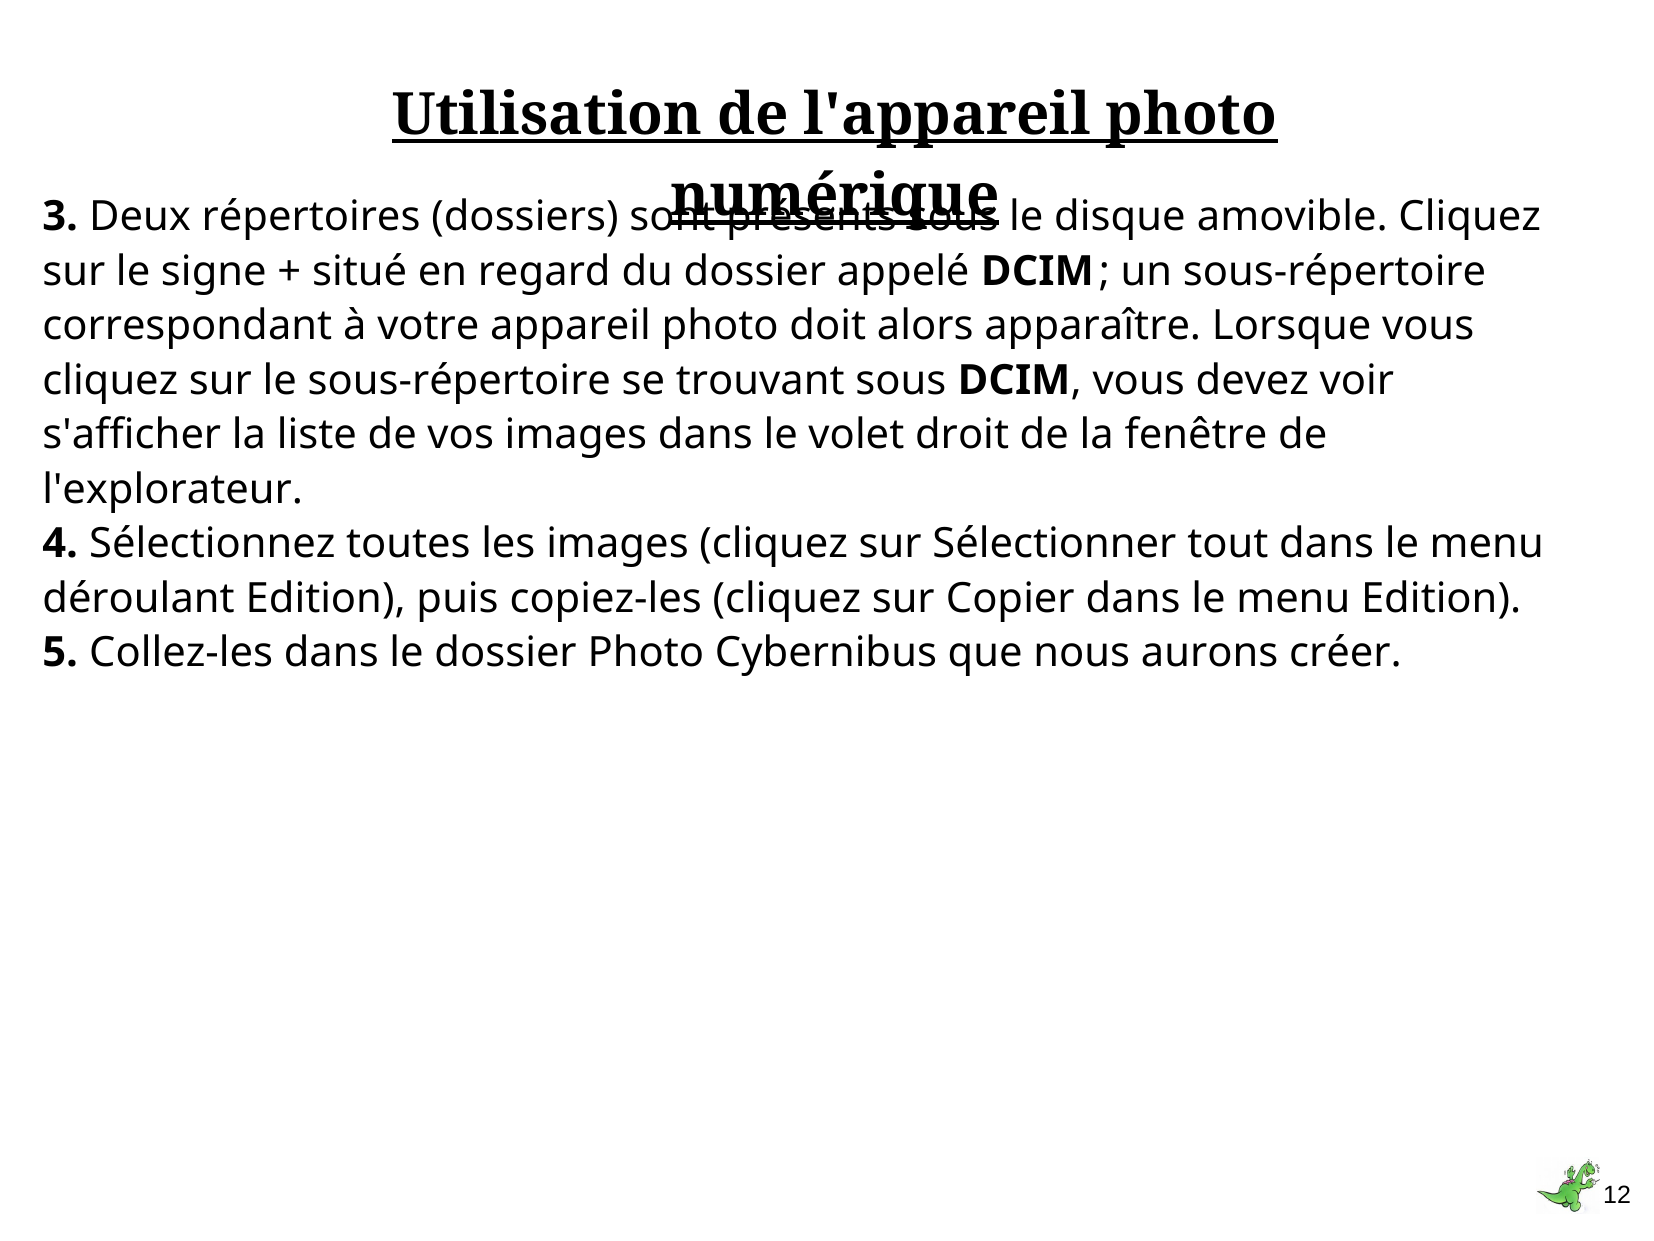

Utilisation de l'appareil photo numérique
3. Deux répertoires (dossiers) sont présents sous le disque amovible. Cliquez sur le signe + situé en regard du dossier appelé DCIM ; un sous-répertoire correspondant à votre appareil photo doit alors apparaître. Lorsque vous cliquez sur le sous-répertoire se trouvant sous DCIM, vous devez voir s'afficher la liste de vos images dans le volet droit de la fenêtre de l'explorateur.
4. Sélectionnez toutes les images (cliquez sur Sélectionner tout dans le menu déroulant Edition), puis copiez-les (cliquez sur Copier dans le menu Edition).
5. Collez-les dans le dossier Photo Cybernibus que nous aurons créer.
12